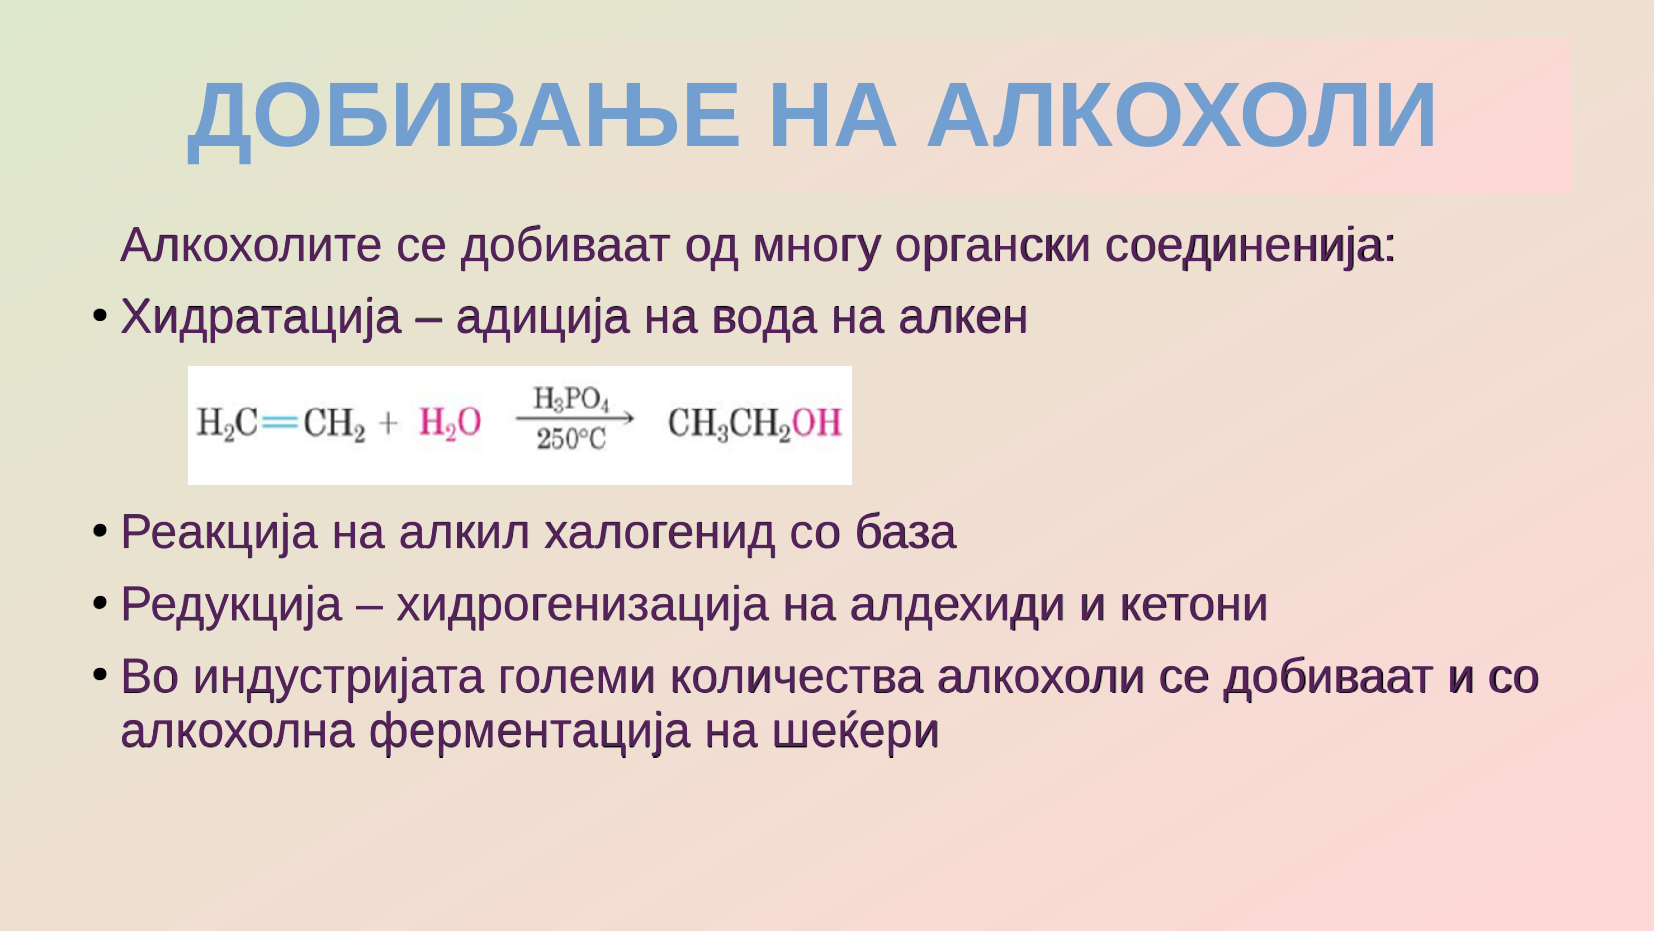

# ДОБИВАЊЕ НА АЛКОХОЛИ
Алкохолите се добиваат од многу органски соединенија:
Хидратација – адиција на вода на алкен
Реакција на алкил халогенид со база
Редукција – хидрогенизација на алдехиди и кетони
Во индустријата големи количества алкохоли се добиваат и со алкохолна ферментација на шеќери